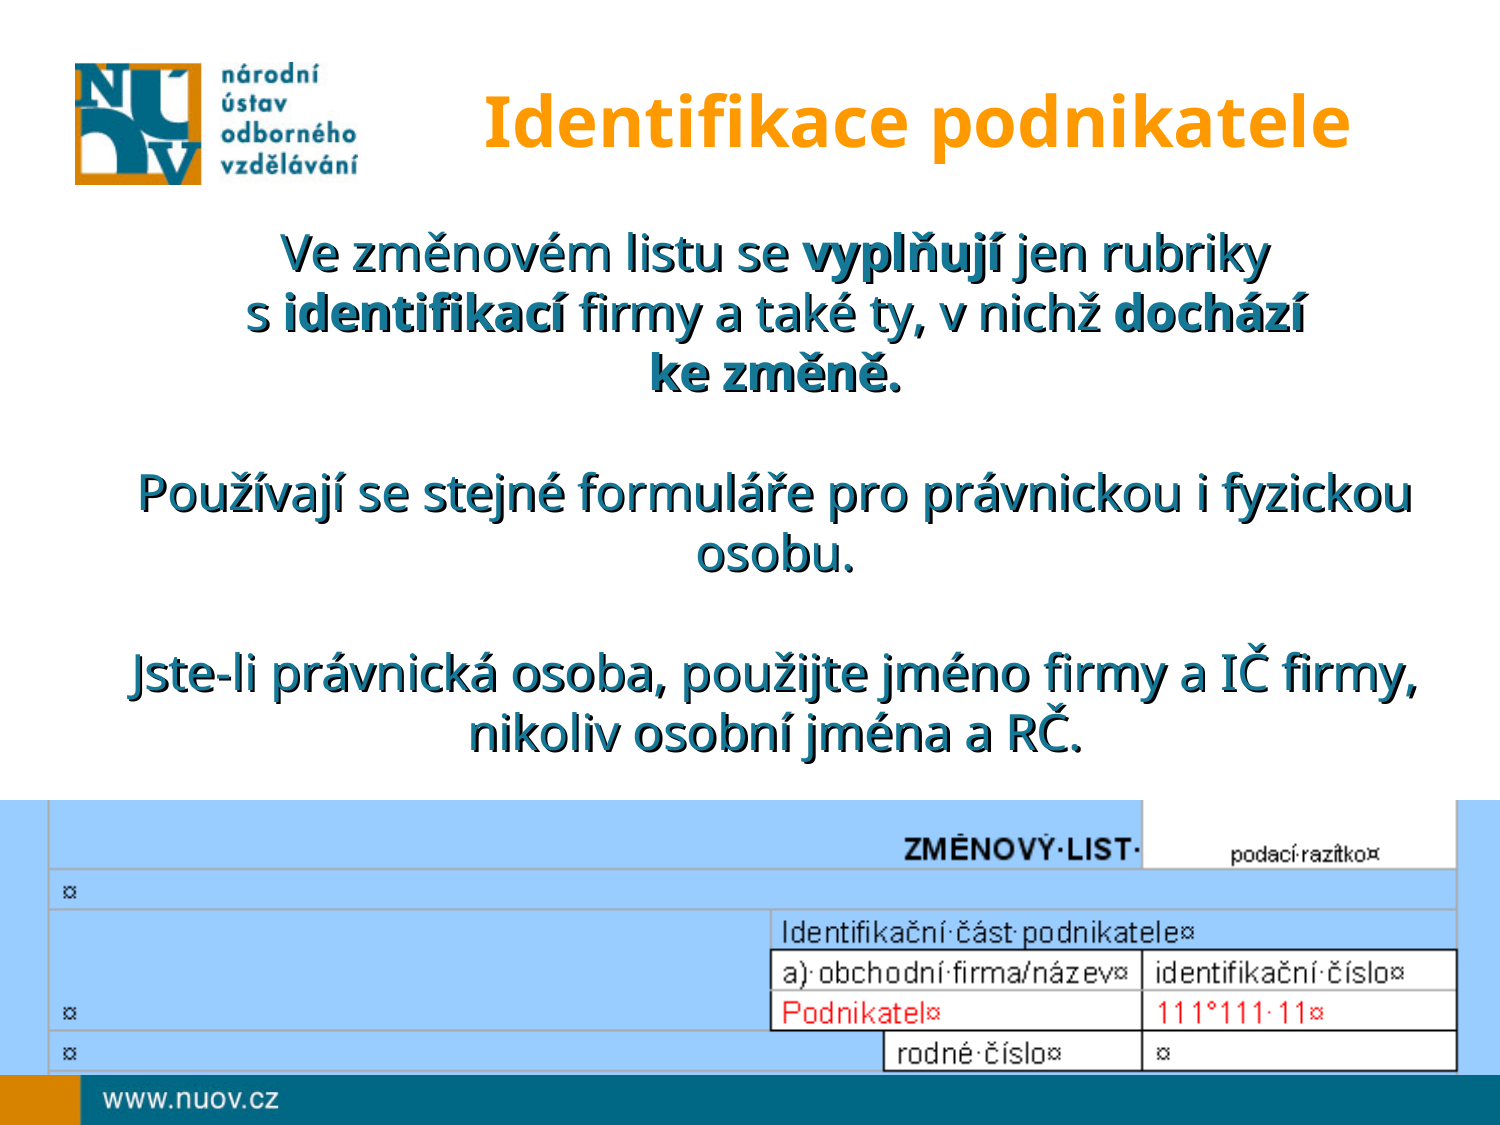

# Identifikace podnikatele
Ve změnovém listu se vyplňují jen rubriky
s identifikací firmy a také ty, v nichž dochází
ke změně.
Používají se stejné formuláře pro právnickou i fyzickou osobu.
Jste-li právnická osoba, použijte jméno firmy a IČ firmy, nikoliv osobní jména a RČ.